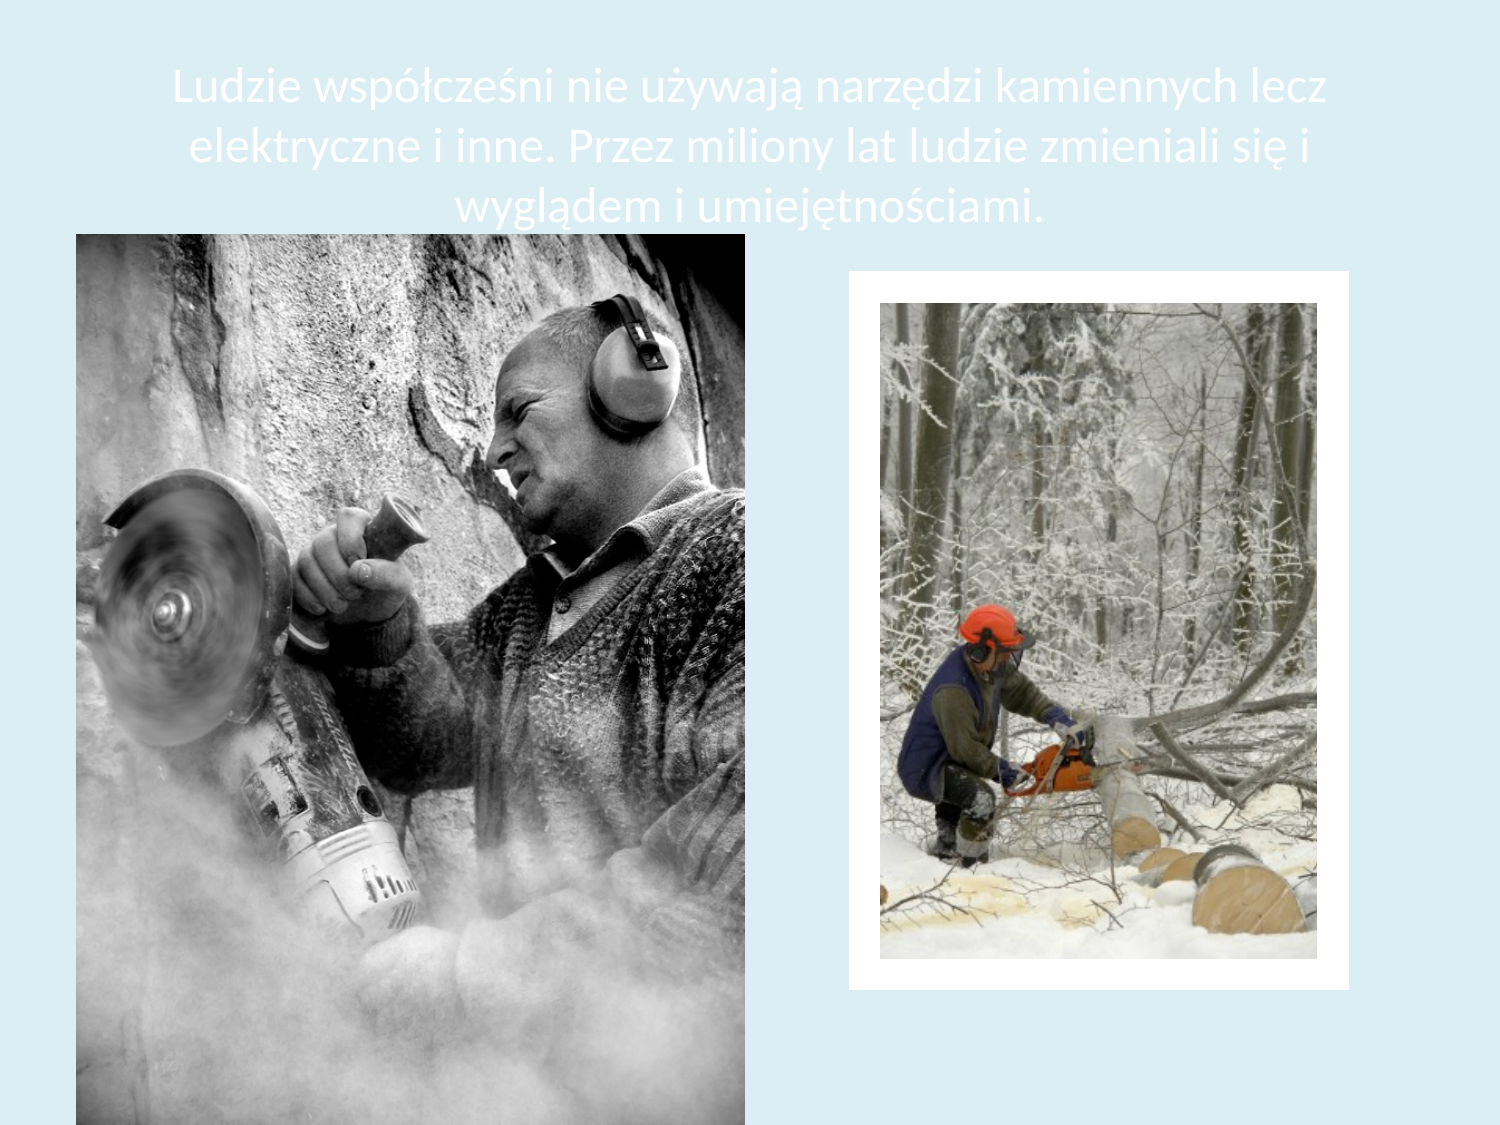

# Ludzie współcześni nie używają narzędzi kamiennych lecz elektryczne i inne. Przez miliony lat ludzie zmieniali się i wyglądem i umiejętnościami.